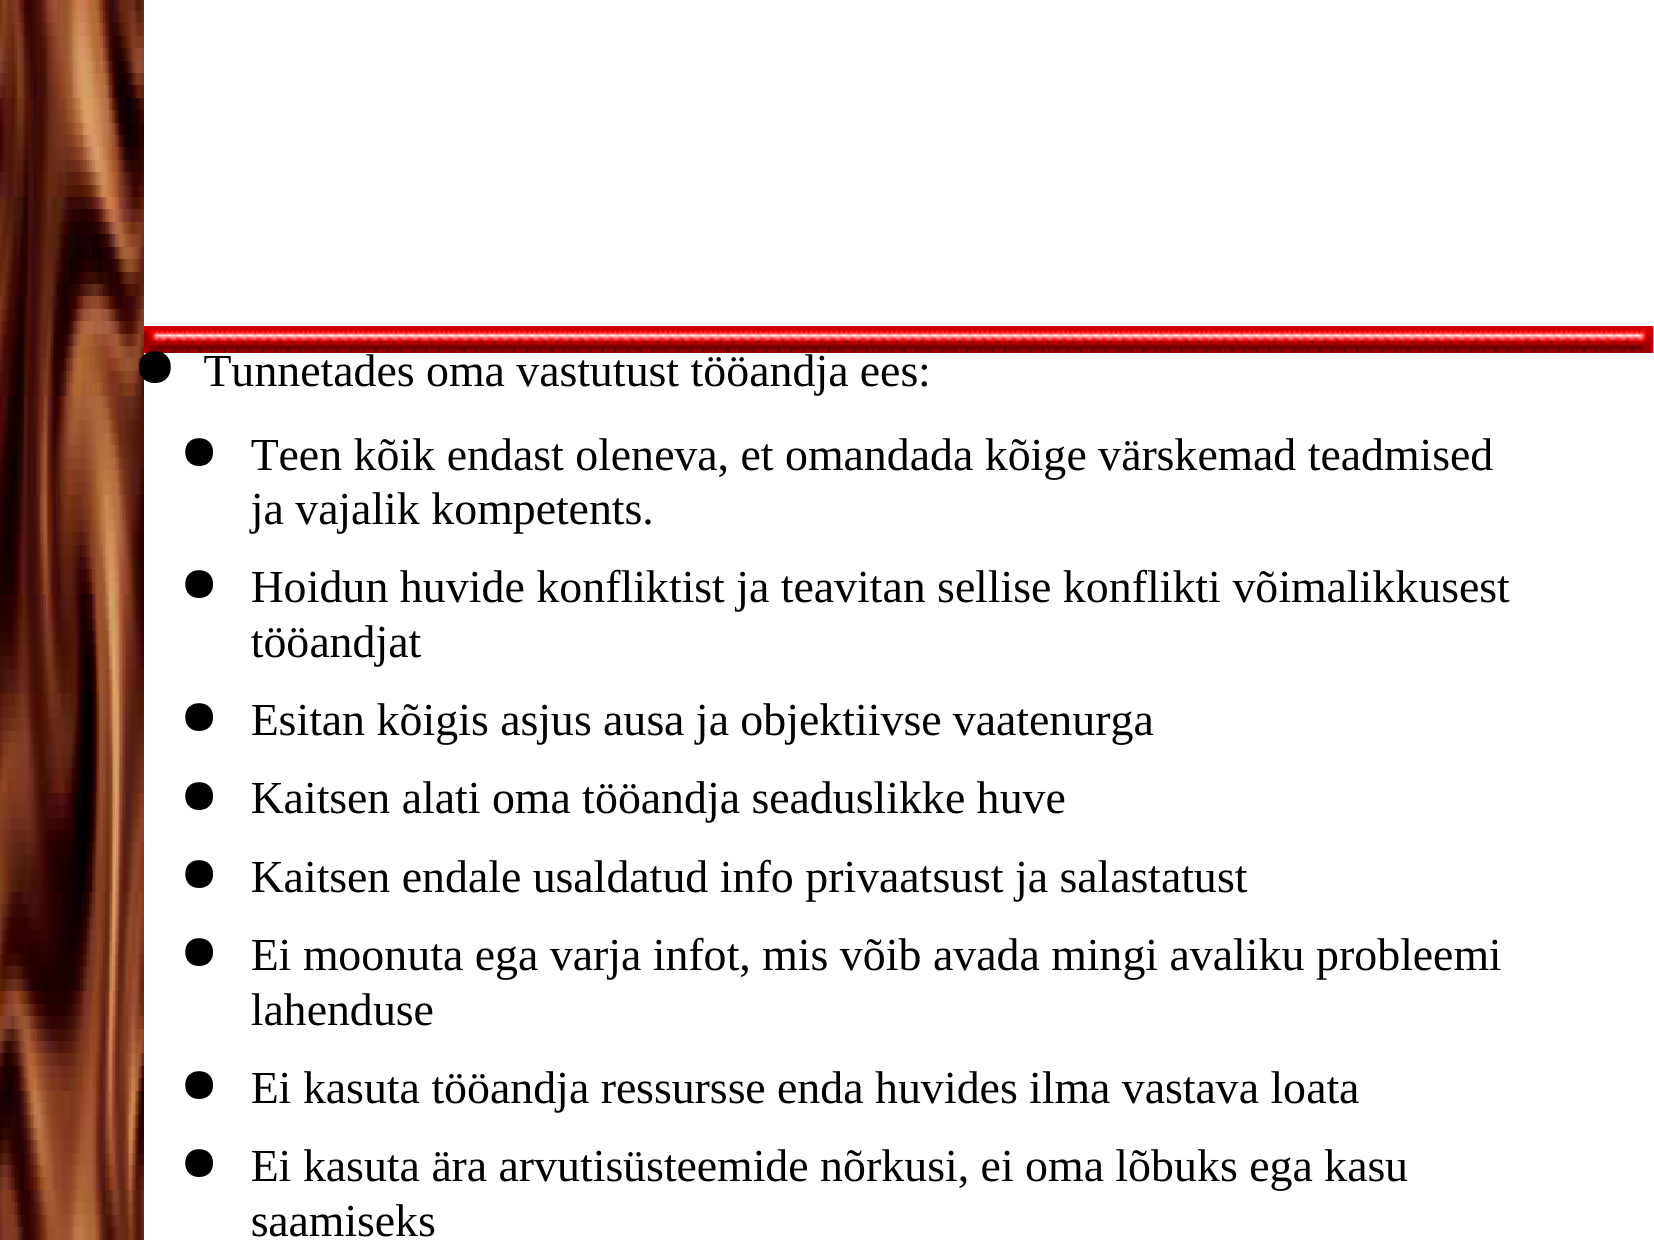

#
Tunnetades oma vastutust tööandja ees:
Teen kõik endast oleneva, et omandada kõige värskemad teadmised ja vajalik kompetents.
Hoidun huvide konfliktist ja teavitan sellise konflikti võimalikkusest tööandjat
Esitan kõigis asjus ausa ja objektiivse vaatenurga
Kaitsen alati oma tööandja seaduslikke huve
Kaitsen endale usaldatud info privaatsust ja salastatust
Ei moonuta ega varja infot, mis võib avada mingi avaliku probleemi lahenduse
Ei kasuta tööandja ressursse enda huvides ilma vastava loata
Ei kasuta ära arvutisüsteemide nõrkusi, ei oma lõbuks ega kasu saamiseks